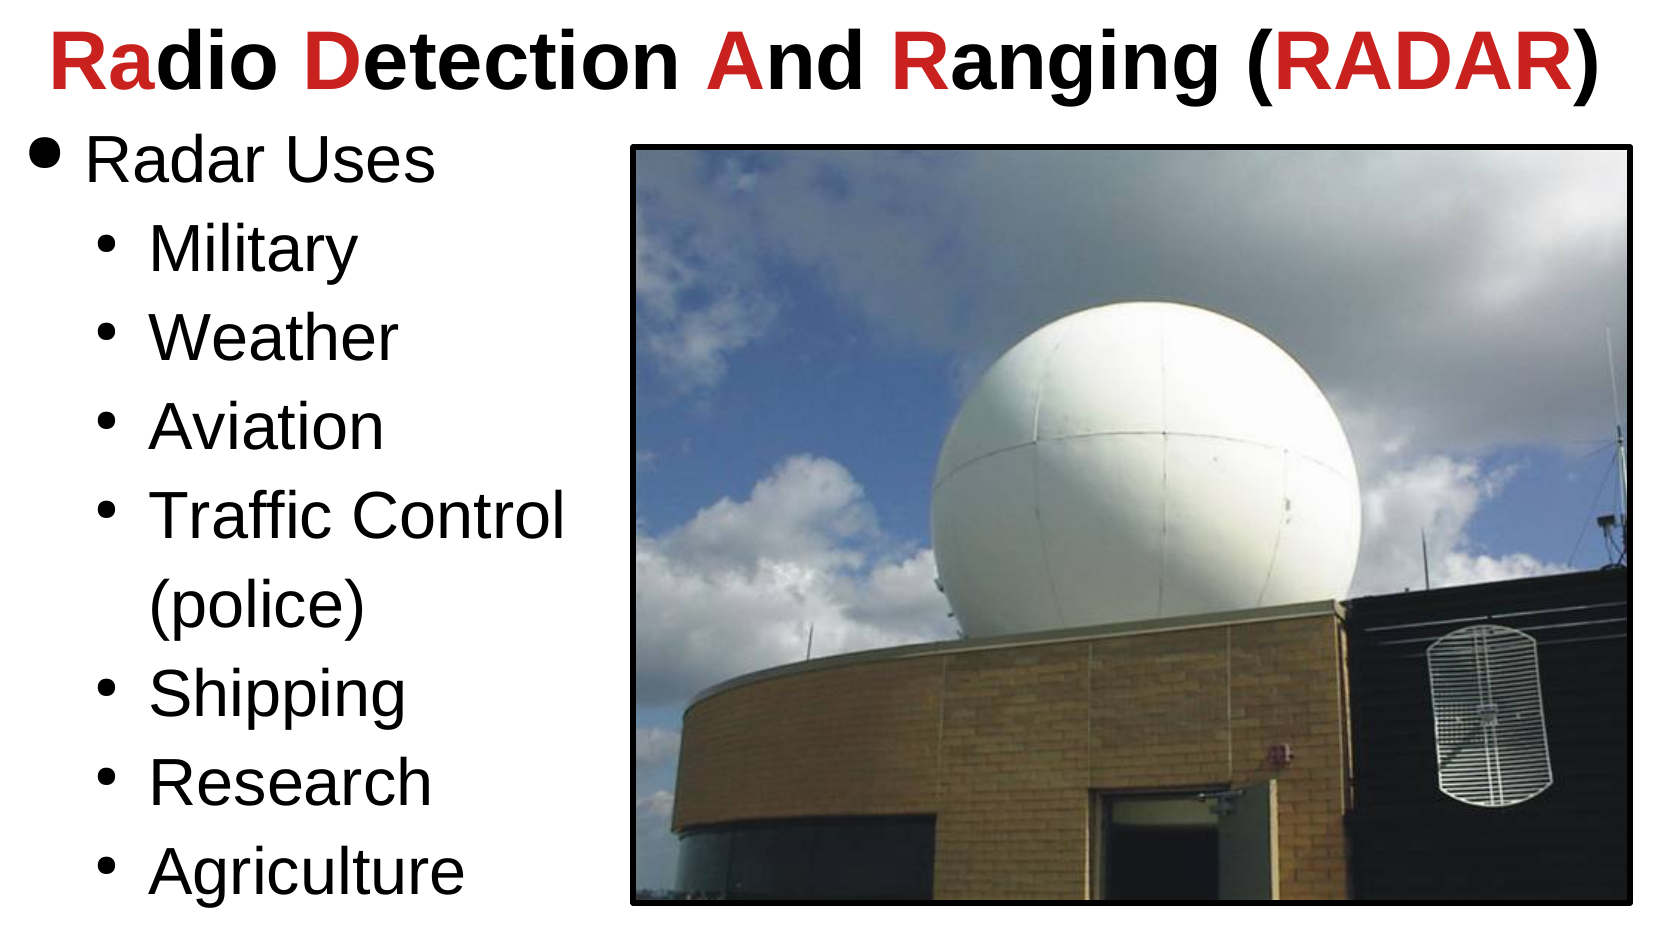

# Radio Detection And Ranging (RADAR)
 Radar Uses
 Military
 Weather
 Aviation
 Traffic Control
 (police)
 Shipping
 Research
 Agriculture